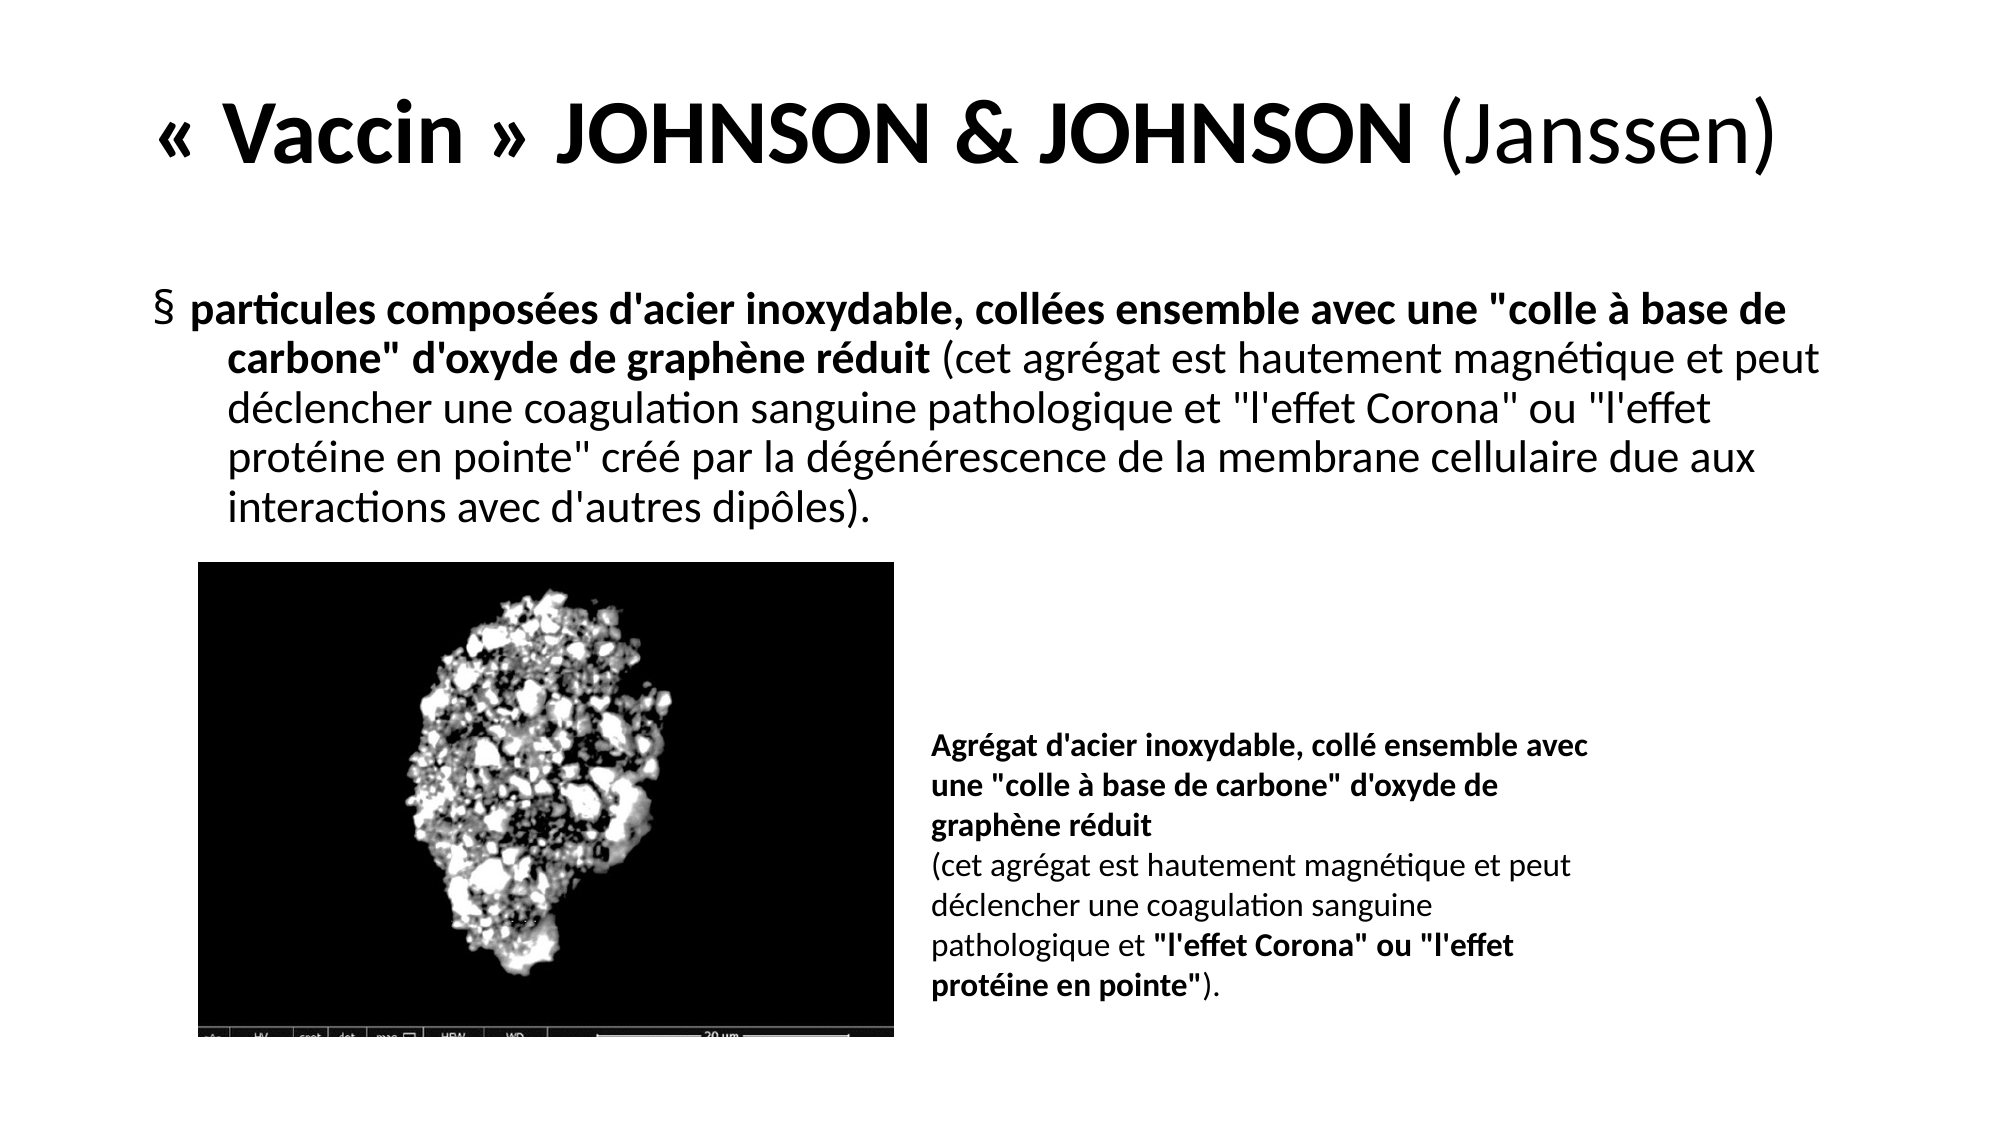

# « Vaccin » JOHNSON & JOHNSON (Janssen)
particules composées d'acier inoxydable, collées ensemble avec une "colle à base de carbone" d'oxyde de graphène réduit (cet agrégat est hautement magnétique et peut déclencher une coagulation sanguine pathologique et "l'effet Corona" ou "l'effet protéine en pointe" créé par la dégénérescence de la membrane cellulaire due aux interactions avec d'autres dipôles).
Agrégat d'acier inoxydable, collé ensemble avec une "colle à base de carbone" d'oxyde de graphène réduit
(cet agrégat est hautement magnétique et peut déclencher une coagulation sanguine pathologique et "l'effet Corona" ou "l'effet protéine en pointe").